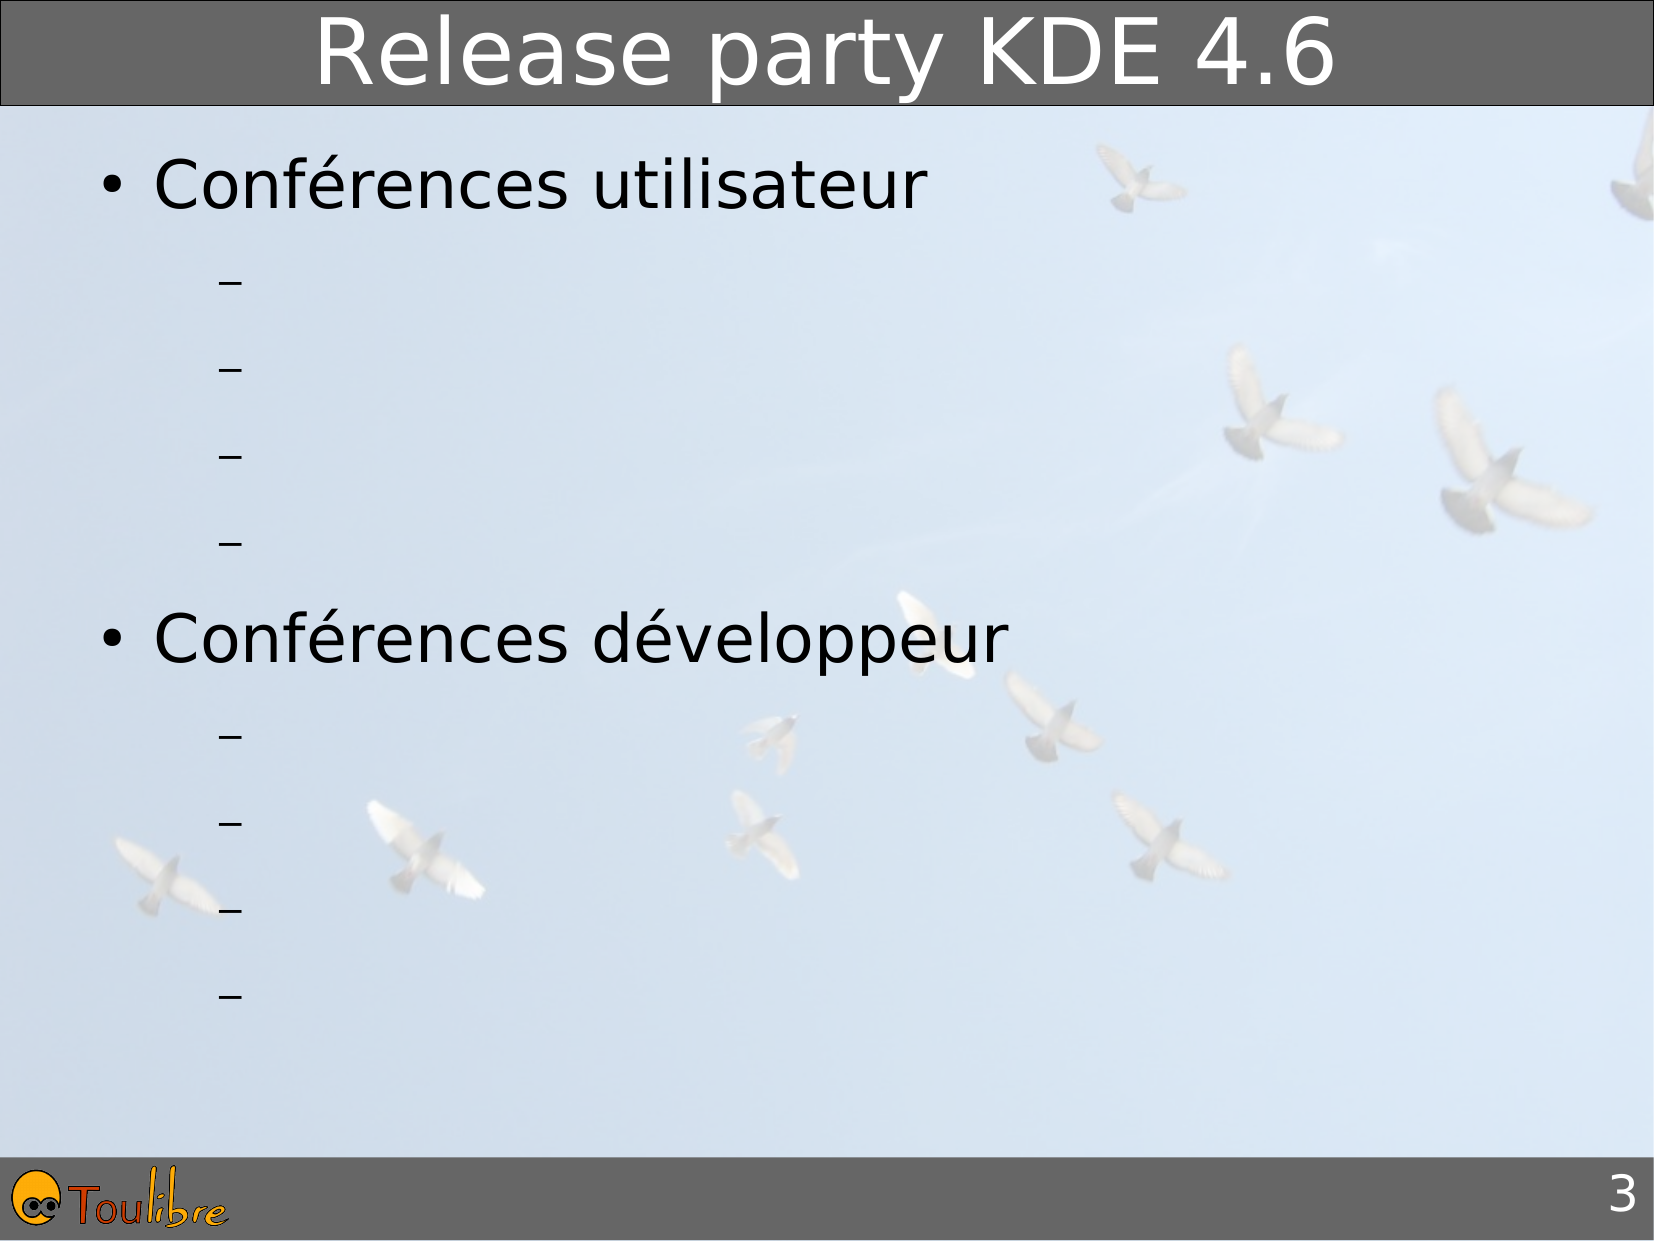

# Release party KDE 4.6
Conférences utilisateur
Conférences développeur